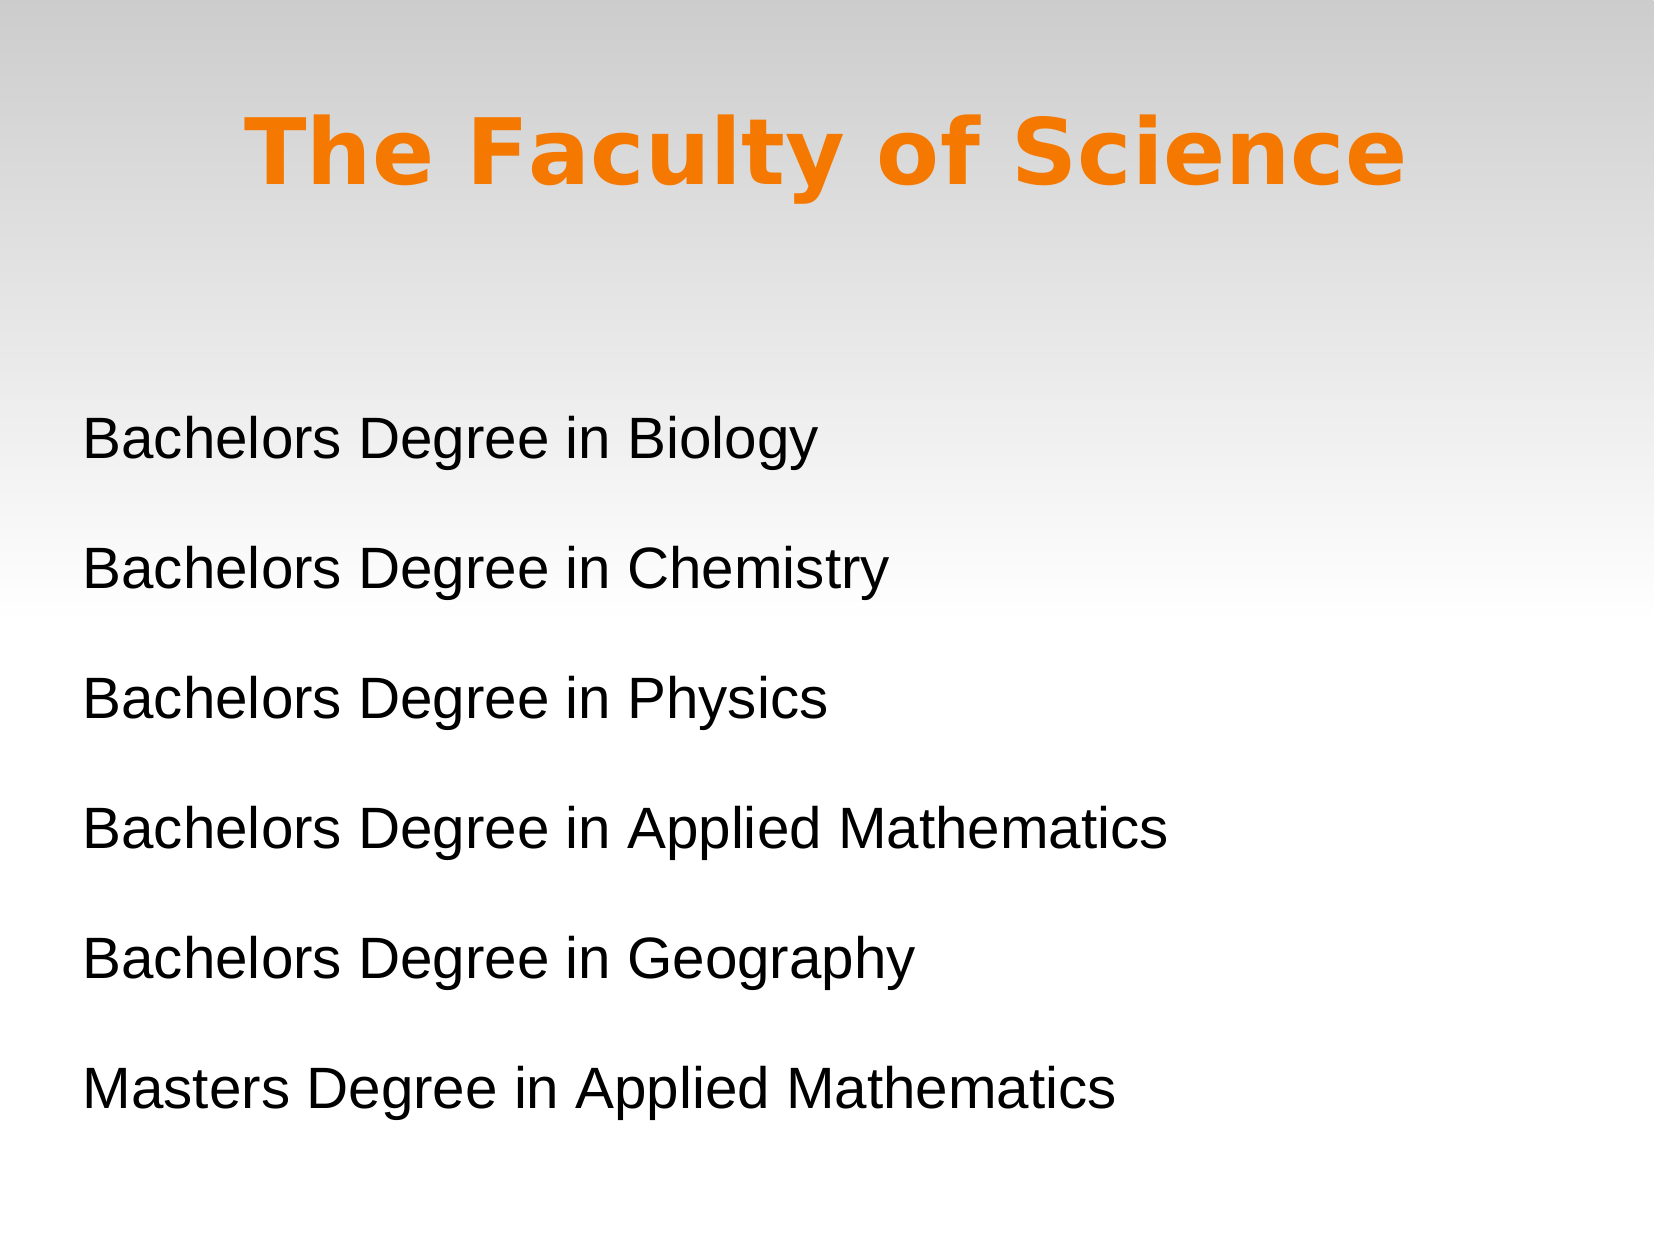

# The Faculty of Science
Bachelors Degree in Biology
Bachelors Degree in Chemistry
Bachelors Degree in Physics
Bachelors Degree in Applied Mathematics
Bachelors Degree in Geography
Masters Degree in Applied Mathematics